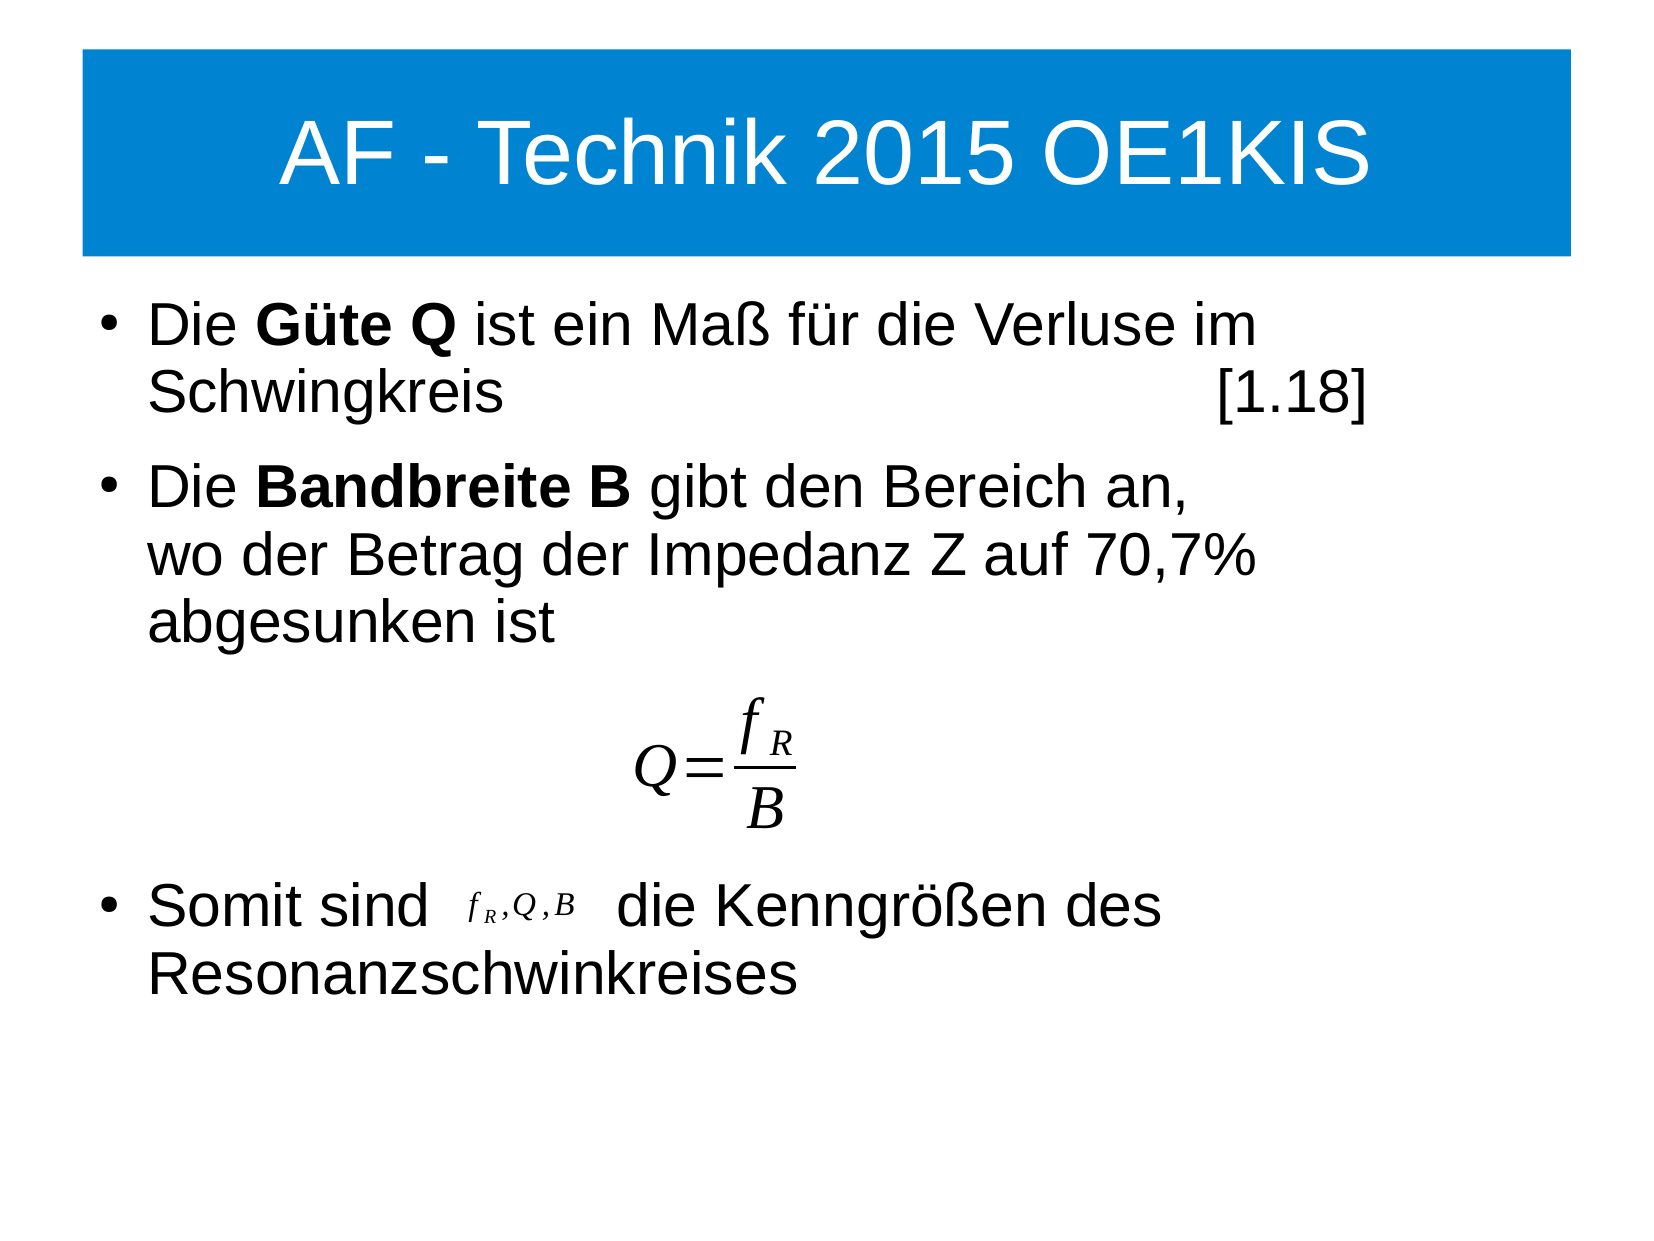

#
AF - Technik 2015 OE1KIS
Die Güte Q ist ein Maß für die Verluse im Schwingkreis [1.18]
Die Bandbreite B gibt den Bereich an,
wo der Betrag der Impedanz Z auf 70,7%
abgesunken ist
Somit sind die Kenngrößen des Resonanzschwinkreises